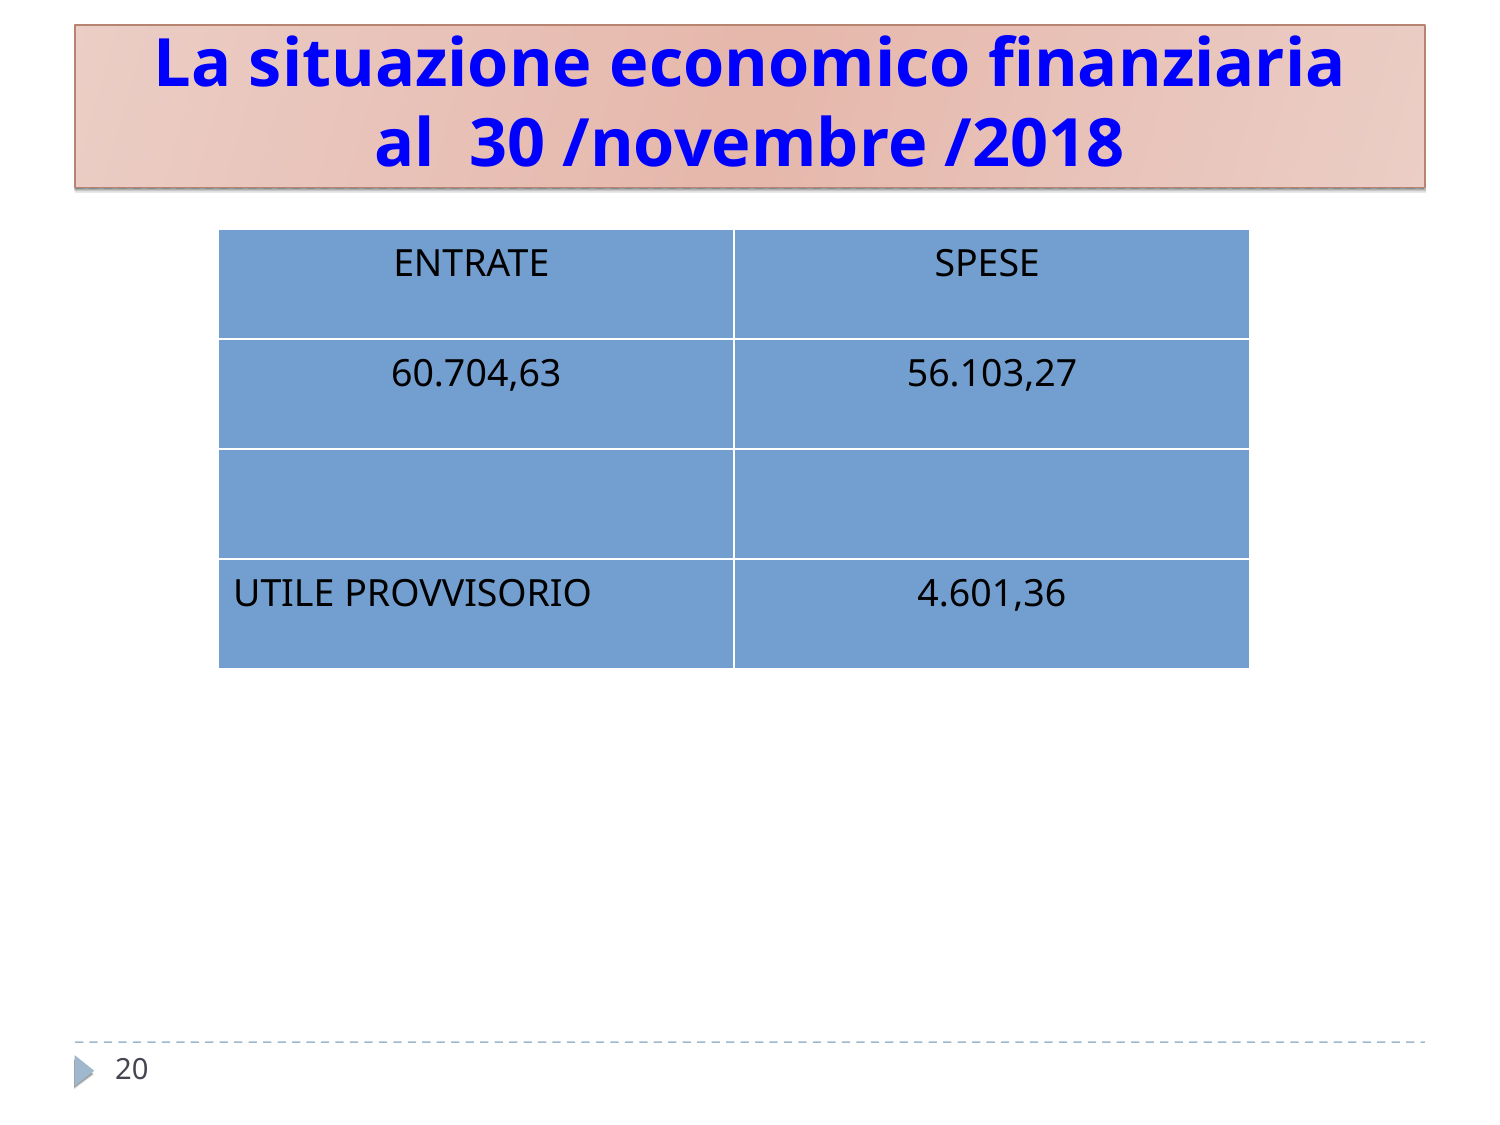

# La situazione economico finanziaria al 30 /novembre /2018
| ENTRATE | SPESE |
| --- | --- |
| 60.704,63 | 56.103,27 |
| | |
| UTILE PROVVISORIO | 4.601,36 |